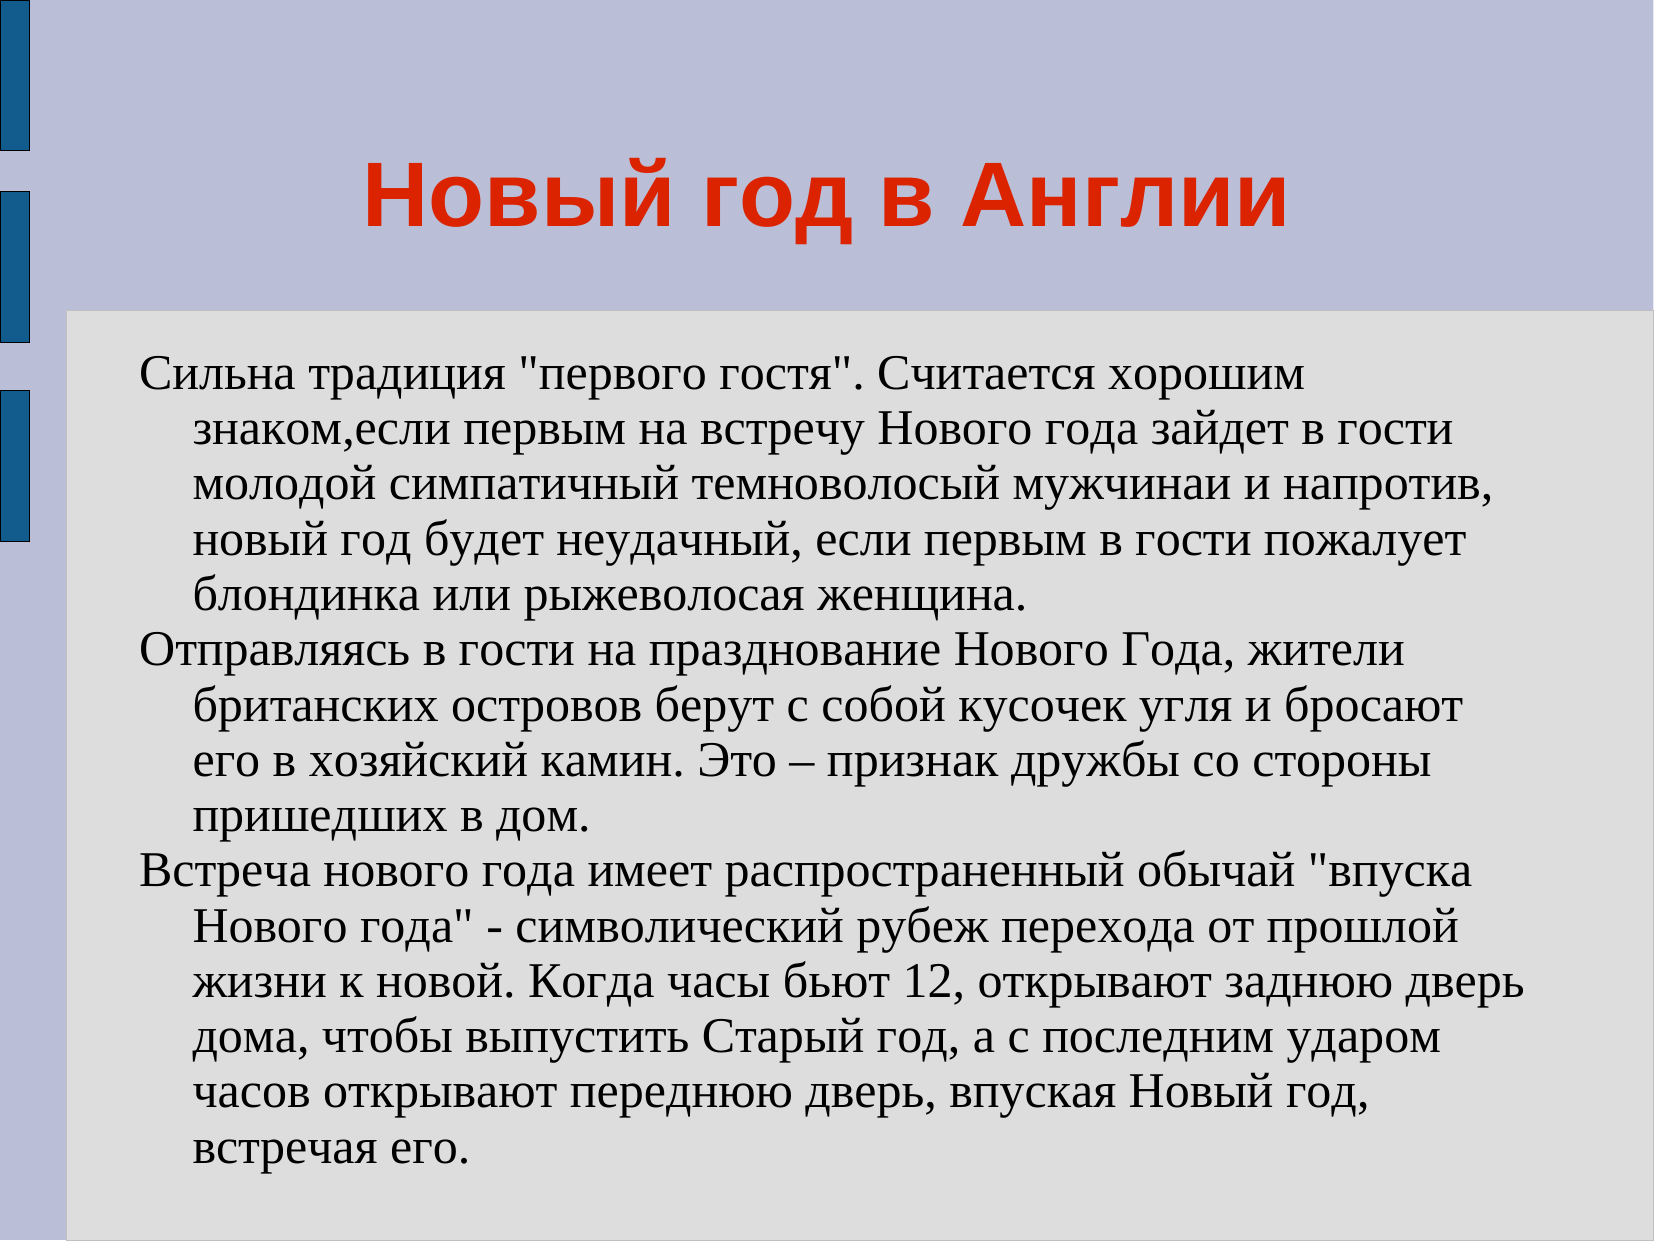

# Новый год в Англии
Сильна традиция "первого гостя". Считается хорошим знаком,если первым на встречу Нового года зайдет в гости молодой симпатичный темноволосый мужчинаи и напротив, новый год будет неудачный, если первым в гости пожалует блондинка или рыжеволосая женщина.
Отправляясь в гости на празднование Нового Года, жители британских островов берут с собой кусочек угля и бросают его в хозяйский камин. Это – признак дружбы со стороны пришедших в дом.
Встреча нового года имеет распространенный обычай "впуска Нового года" - символический рубеж перехода от прошлой жизни к новой. Когда часы бьют 12, открывают заднюю дверь дома, чтобы выпустить Старый год, а с последним ударом часов открывают переднюю дверь, впуская Новый год, встречая его.